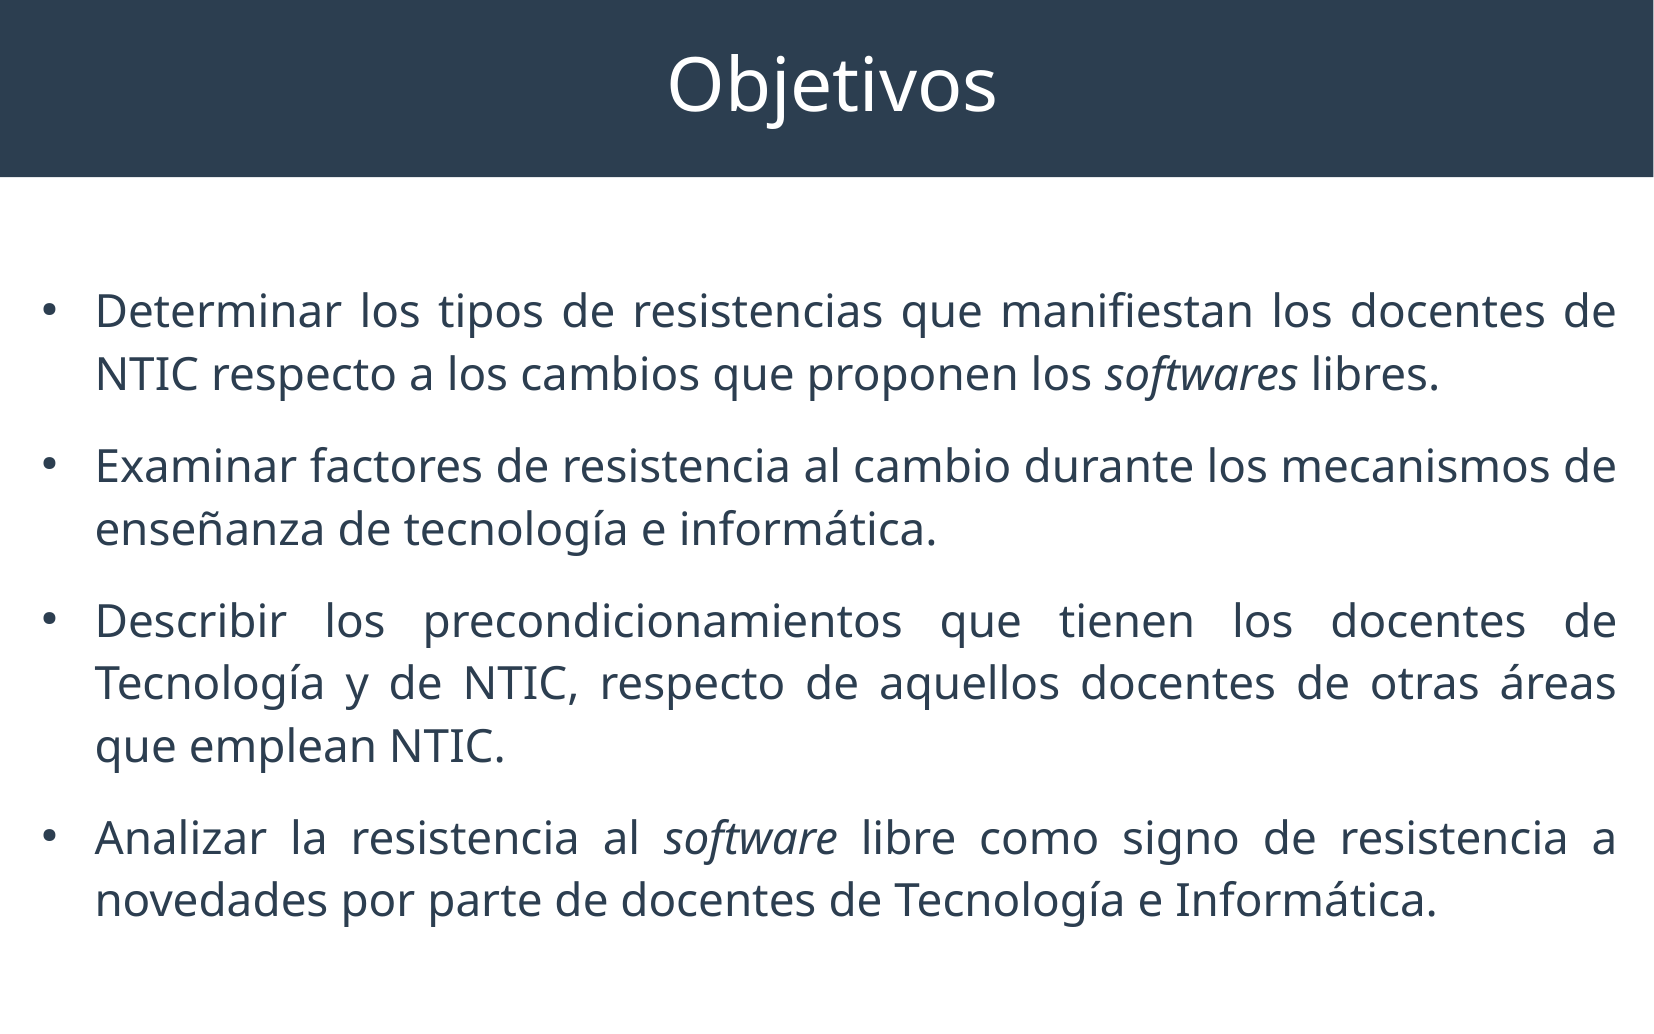

Objetivos
# Determinar los tipos de resistencias que manifiestan los docentes de NTIC respecto a los cambios que proponen los softwares libres.
Examinar factores de resistencia al cambio durante los mecanismos de enseñanza de tecnología e informática.
Describir los precondicionamientos que tienen los docentes de Tecnología y de NTIC, respecto de aquellos docentes de otras áreas que emplean NTIC.
Analizar la resistencia al software libre como signo de resistencia a novedades por parte de docentes de Tecnología e Informática.
3